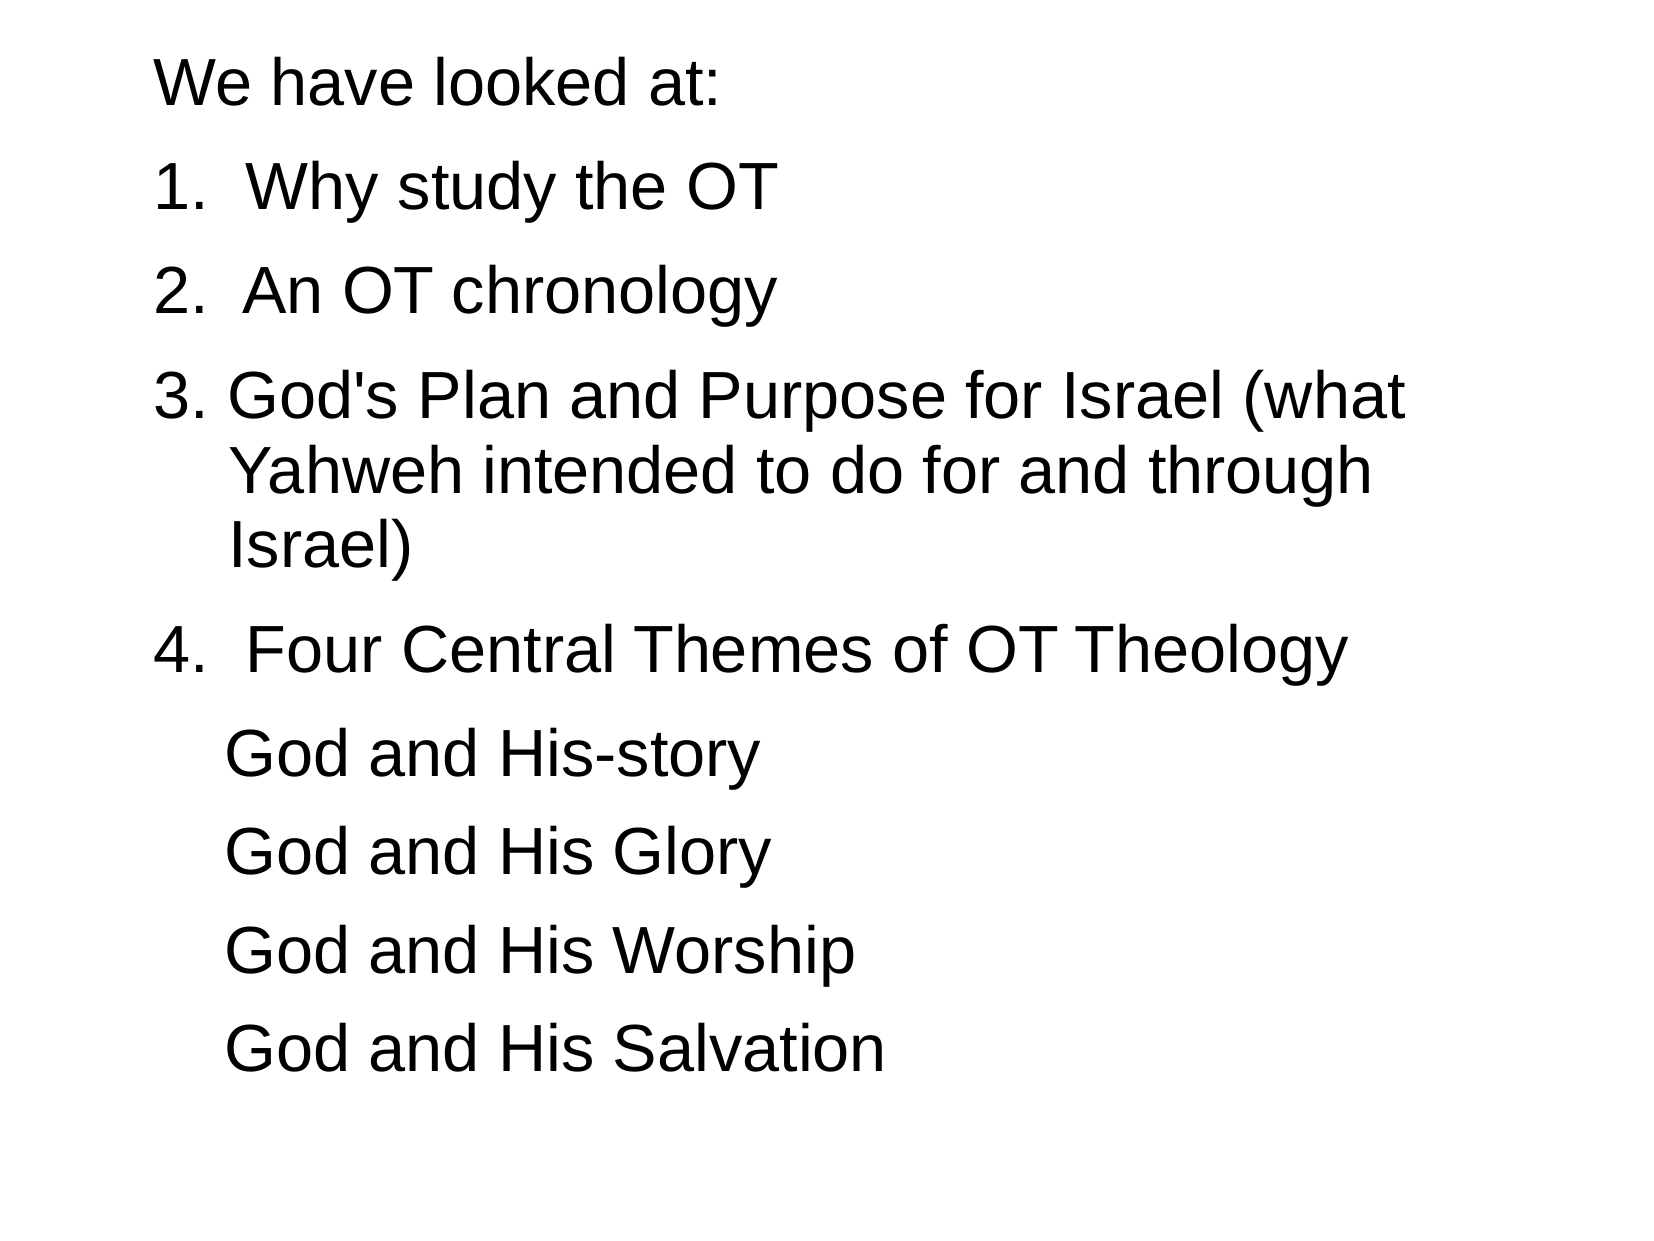

# We have looked at:
1. Why study the OT
2. An OT chronology
3. God's Plan and Purpose for Israel (what 			Yahweh intended to do for and through 			Israel)
4. Four Central Themes of OT Theology
God and His-story
God and His Glory
God and His Worship
God and His Salvation